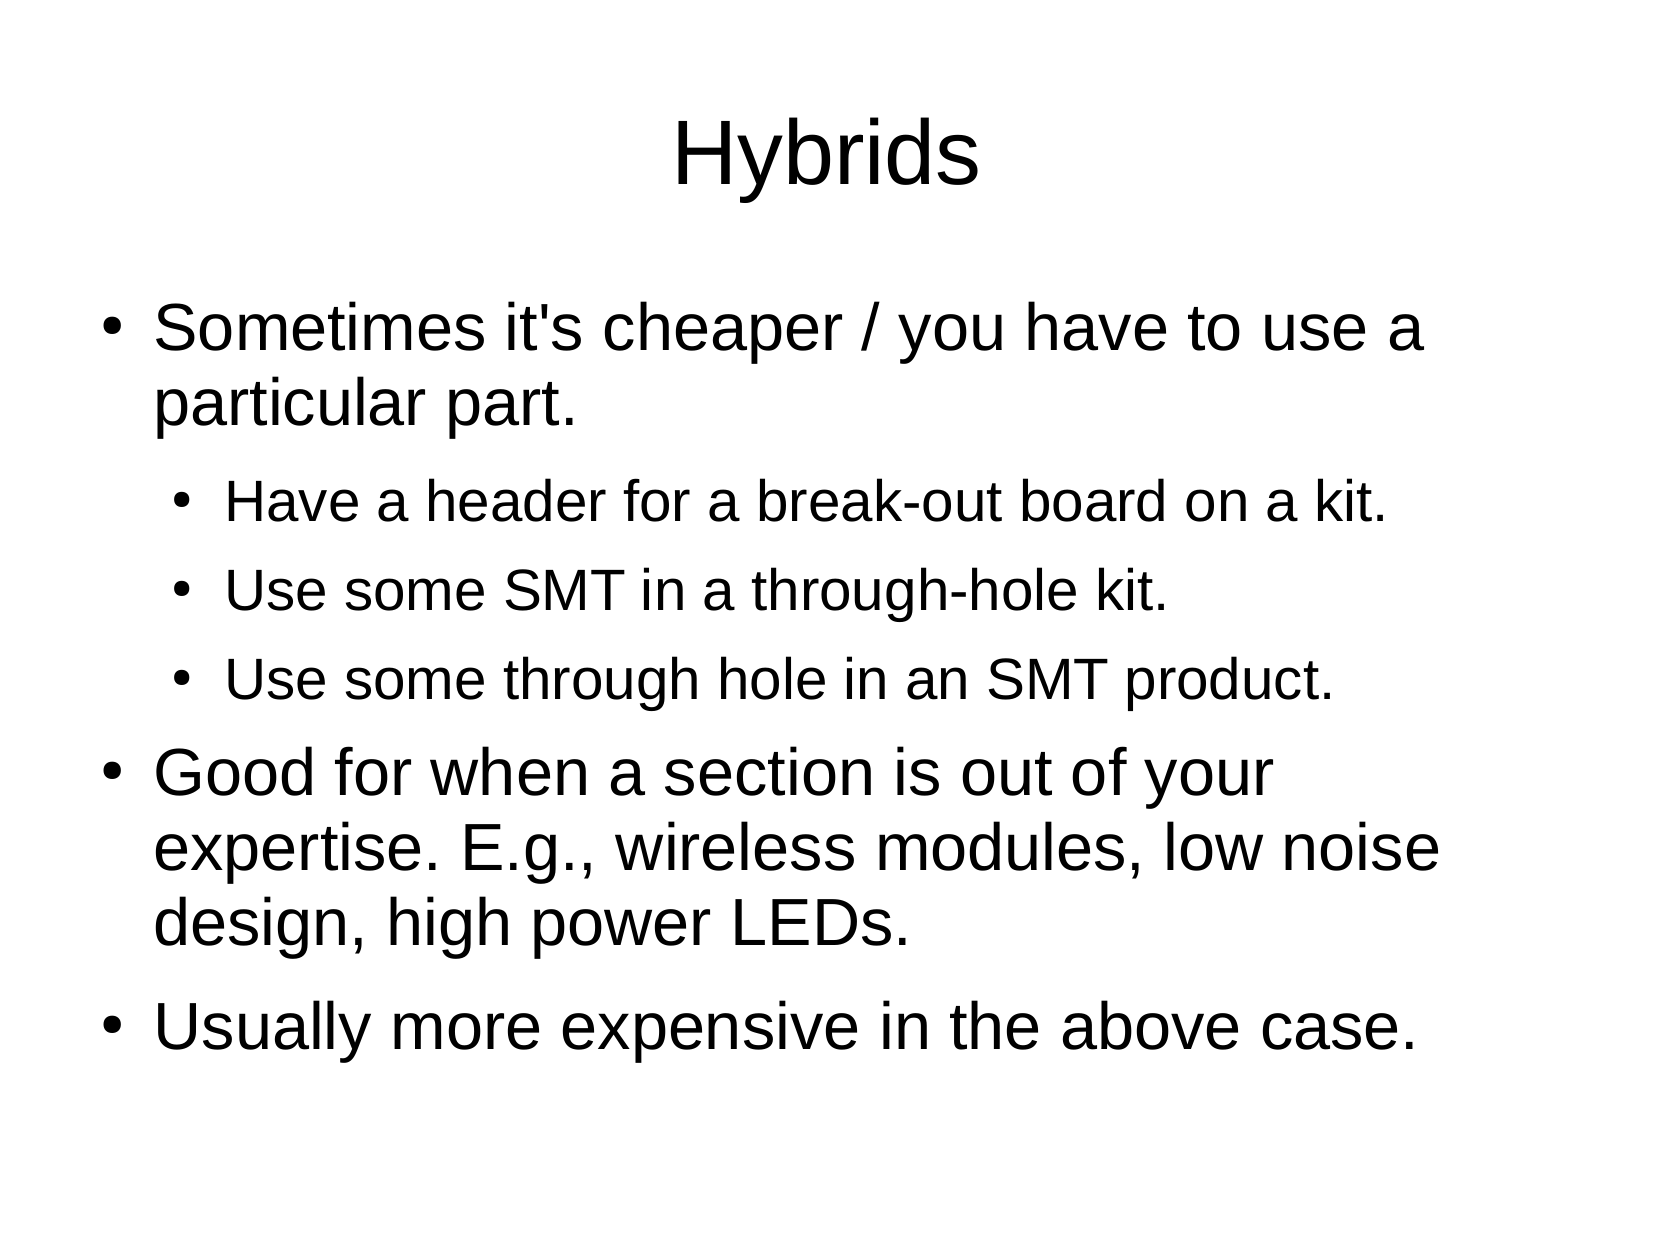

# Hybrids
Sometimes it's cheaper / you have to use a particular part.
Have a header for a break-out board on a kit.
Use some SMT in a through-hole kit.
Use some through hole in an SMT product.
Good for when a section is out of your expertise. E.g., wireless modules, low noise design, high power LEDs.
Usually more expensive in the above case.